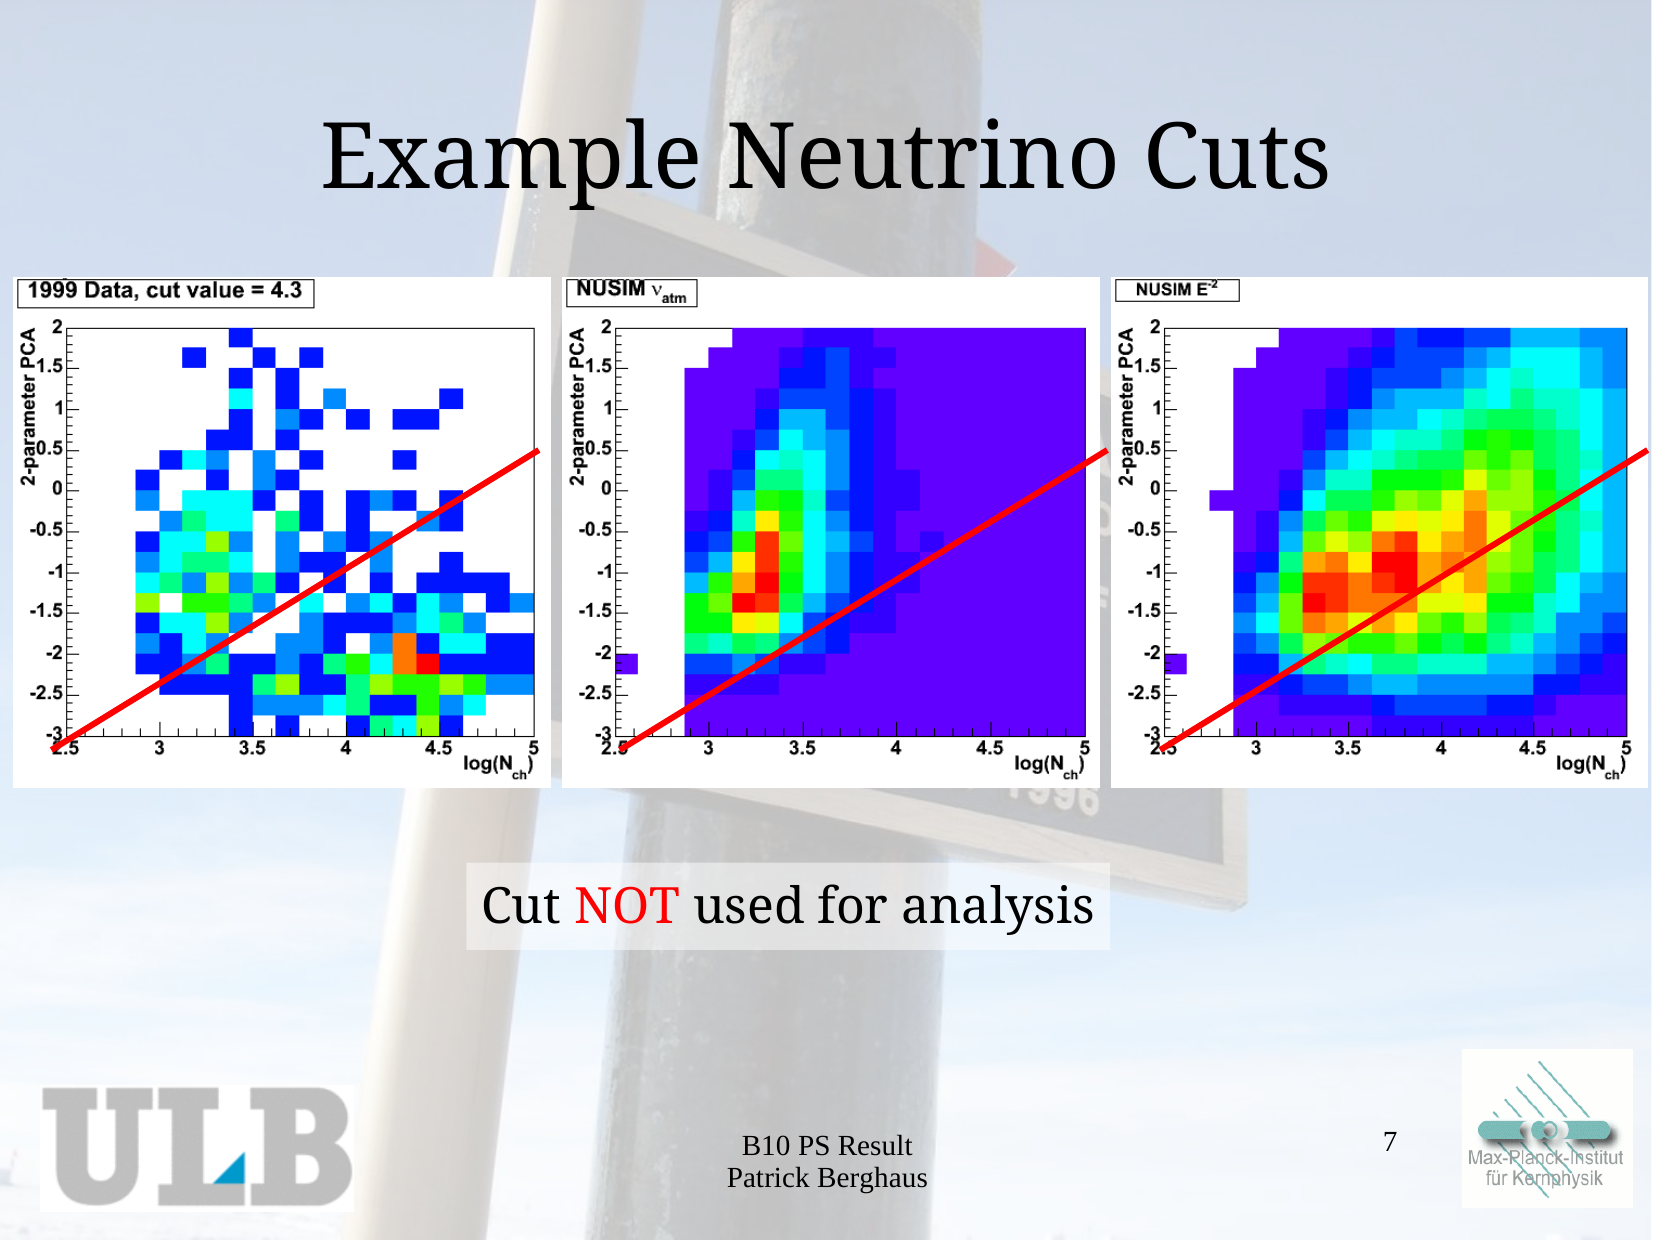

# Example Neutrino Cuts
Cut NOT used for analysis
7